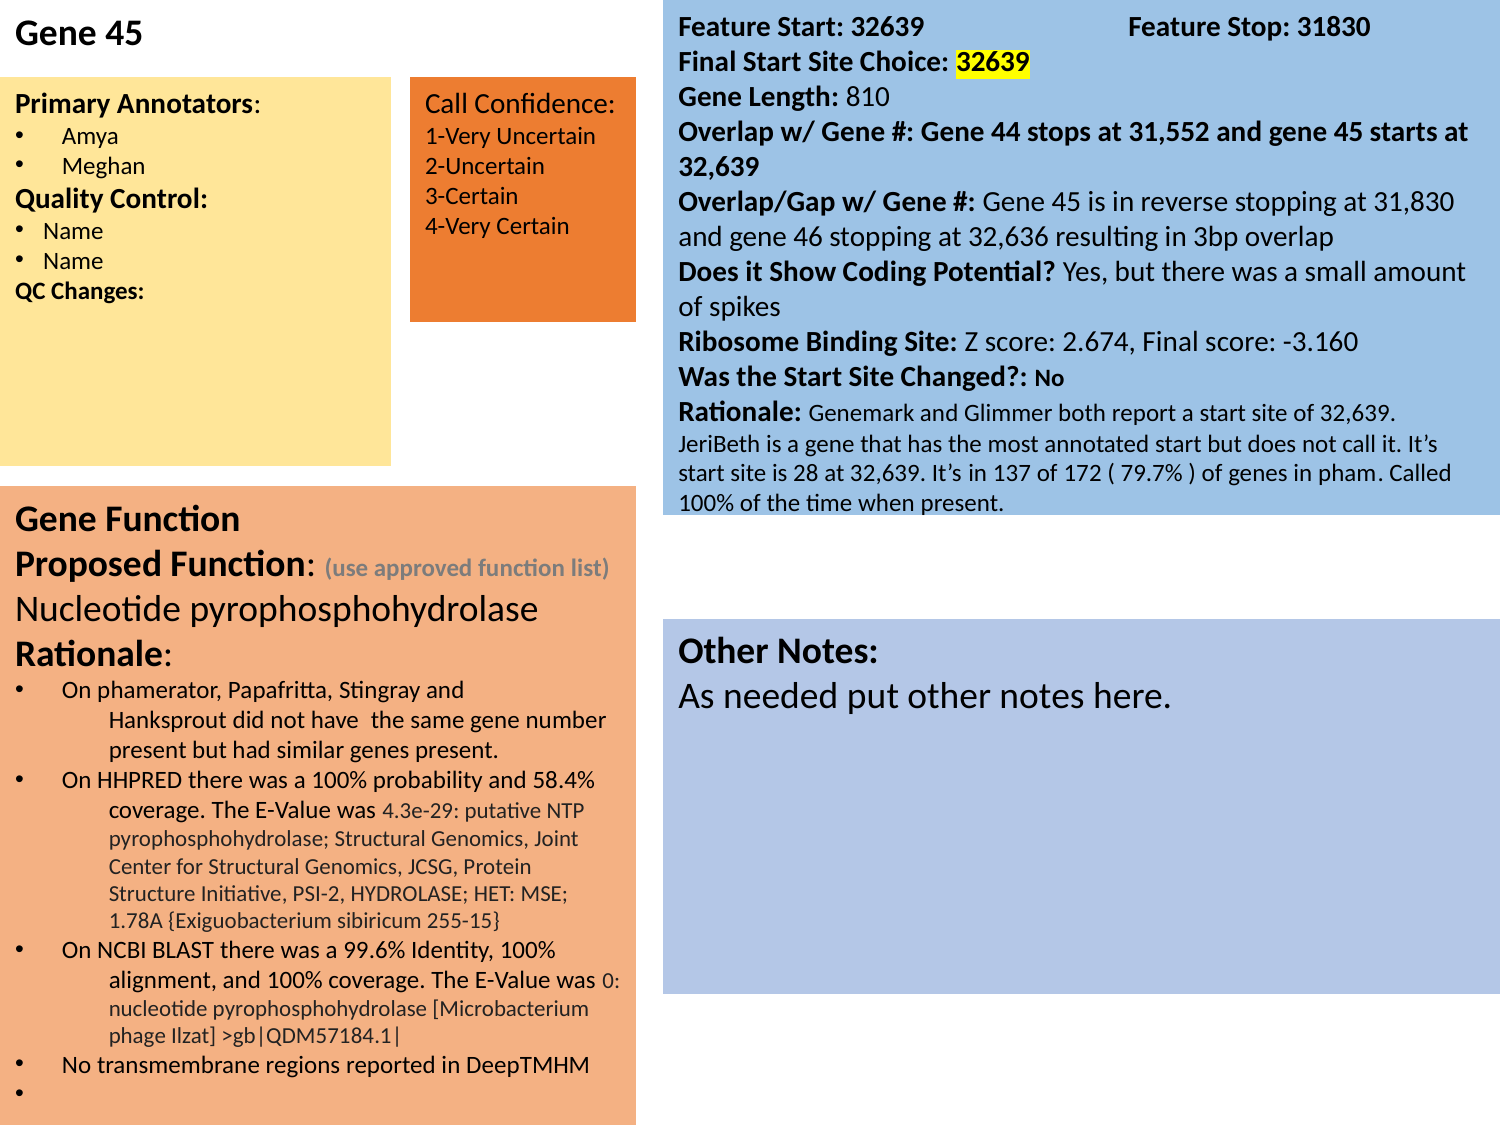

Gene 45
Feature Start: 32639			Feature Stop: 31830
Final Start Site Choice: 32639
Gene Length: 810
Overlap w/ Gene #: Gene 44 stops at 31,552 and gene 45 starts at 32,639
Overlap/Gap w/ Gene #: Gene 45 is in reverse stopping at 31,830 and gene 46 stopping at 32,636 resulting in 3bp overlap
Does it Show Coding Potential? Yes, but there was a small amount of spikes
Ribosome Binding Site: Z score: 2.674, Final score: -3.160
Was the Start Site Changed?: No
Rationale: Genemark and Glimmer both report a start site of 32,639. JeriBeth is a gene that has the most annotated start but does not call it. It’s start site is 28 at 32,639. It’s in 137 of 172 ( 79.7% ) of genes in pham. Called 100% of the time when present.
Primary Annotators:
Amya
Meghan
Quality Control:
Name
Name
QC Changes:
Call Confidence:
1-Very Uncertain
2-Uncertain
3-Certain
4-Very Certain
Gene Function
Proposed Function: (use approved function list)
Nucleotide pyrophosphohydrolase
Rationale:
On phamerator, Papafritta, Stingray and Hanksprout did not have  the same gene number present but had similar genes present.
On HHPRED there was a 100% probability and 58.4% coverage. The E-Value was 4.3e-29: putative NTP pyrophosphohydrolase; Structural Genomics, Joint Center for Structural Genomics, JCSG, Protein Structure Initiative, PSI-2, HYDROLASE; HET: MSE; 1.78A {Exiguobacterium sibiricum 255-15}
On NCBI BLAST there was a 99.6% Identity, 100% alignment, and 100% coverage. The E-Value was 0: nucleotide pyrophosphohydrolase [Microbacterium phage Ilzat] >gb|QDM57184.1|
No transmembrane regions reported in DeepTMHM
Other Notes:
As needed put other notes here.